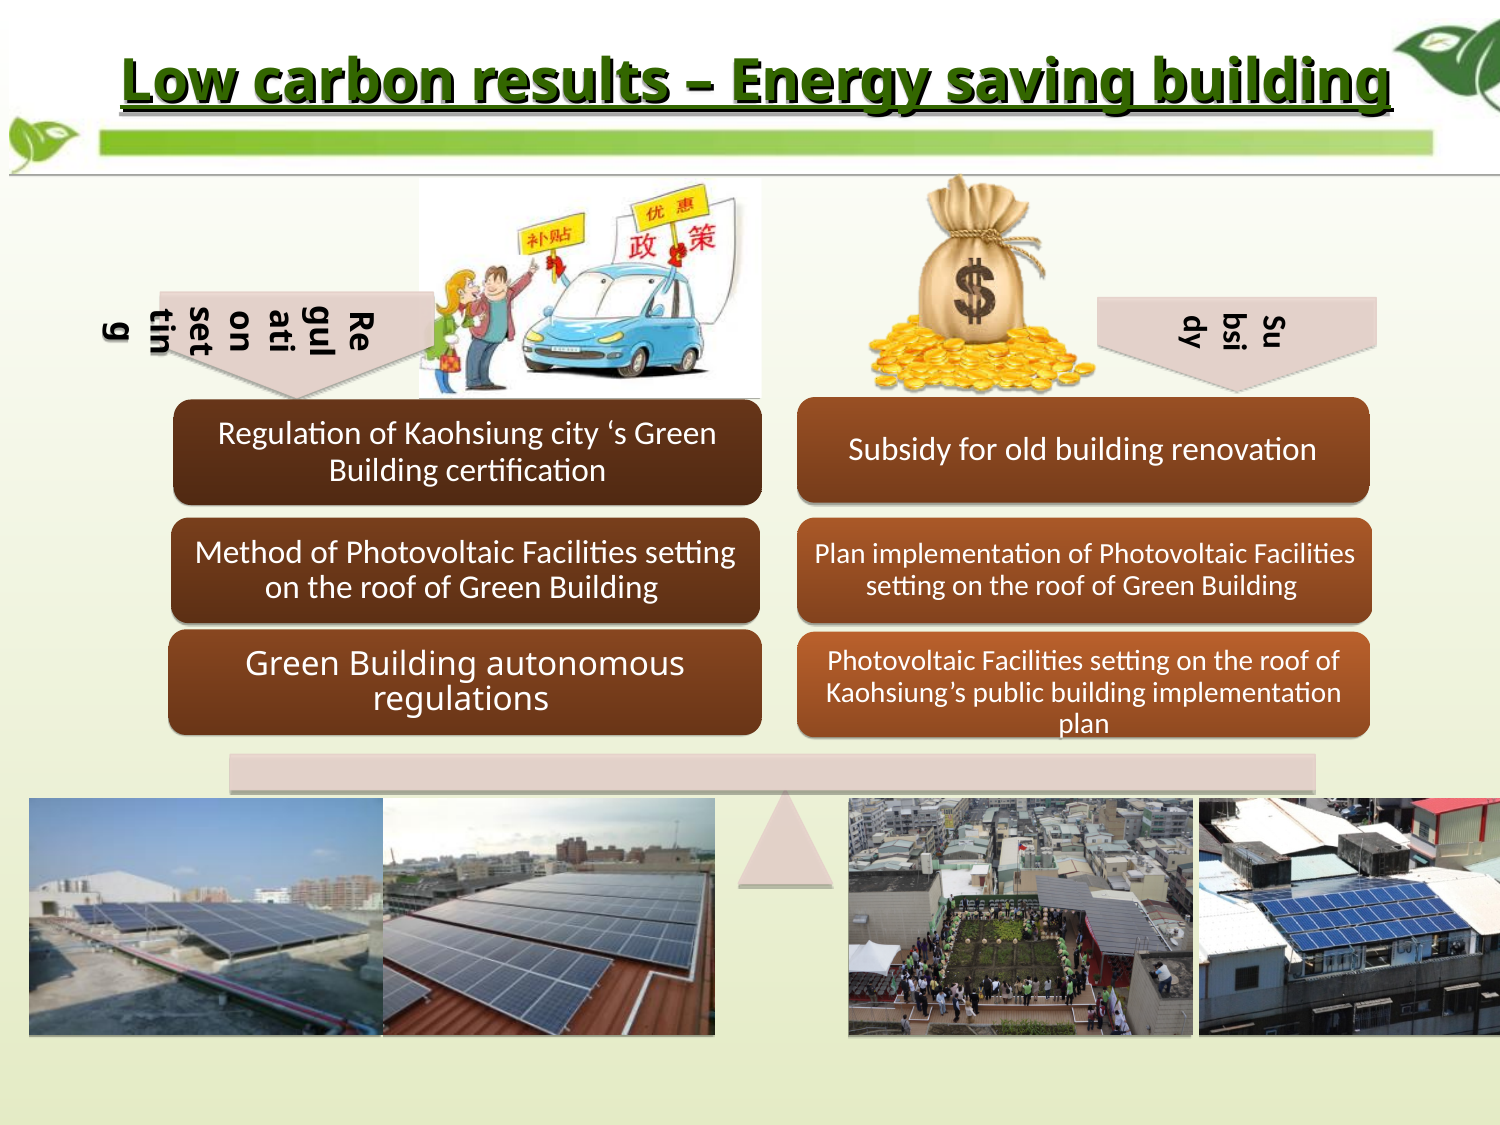

# Low carbon results – Energy saving building
Subsidy
 Regulation setting
Subsidy for old building renovation
Regulation of Kaohsiung city ‘s Green Building certification
Method of Photovoltaic Facilities setting on the roof of Green Building
Plan implementation of Photovoltaic Facilities setting on the roof of Green Building
Green Building autonomous regulations
Photovoltaic Facilities setting on the roof of Kaohsiung’s public building implementation plan